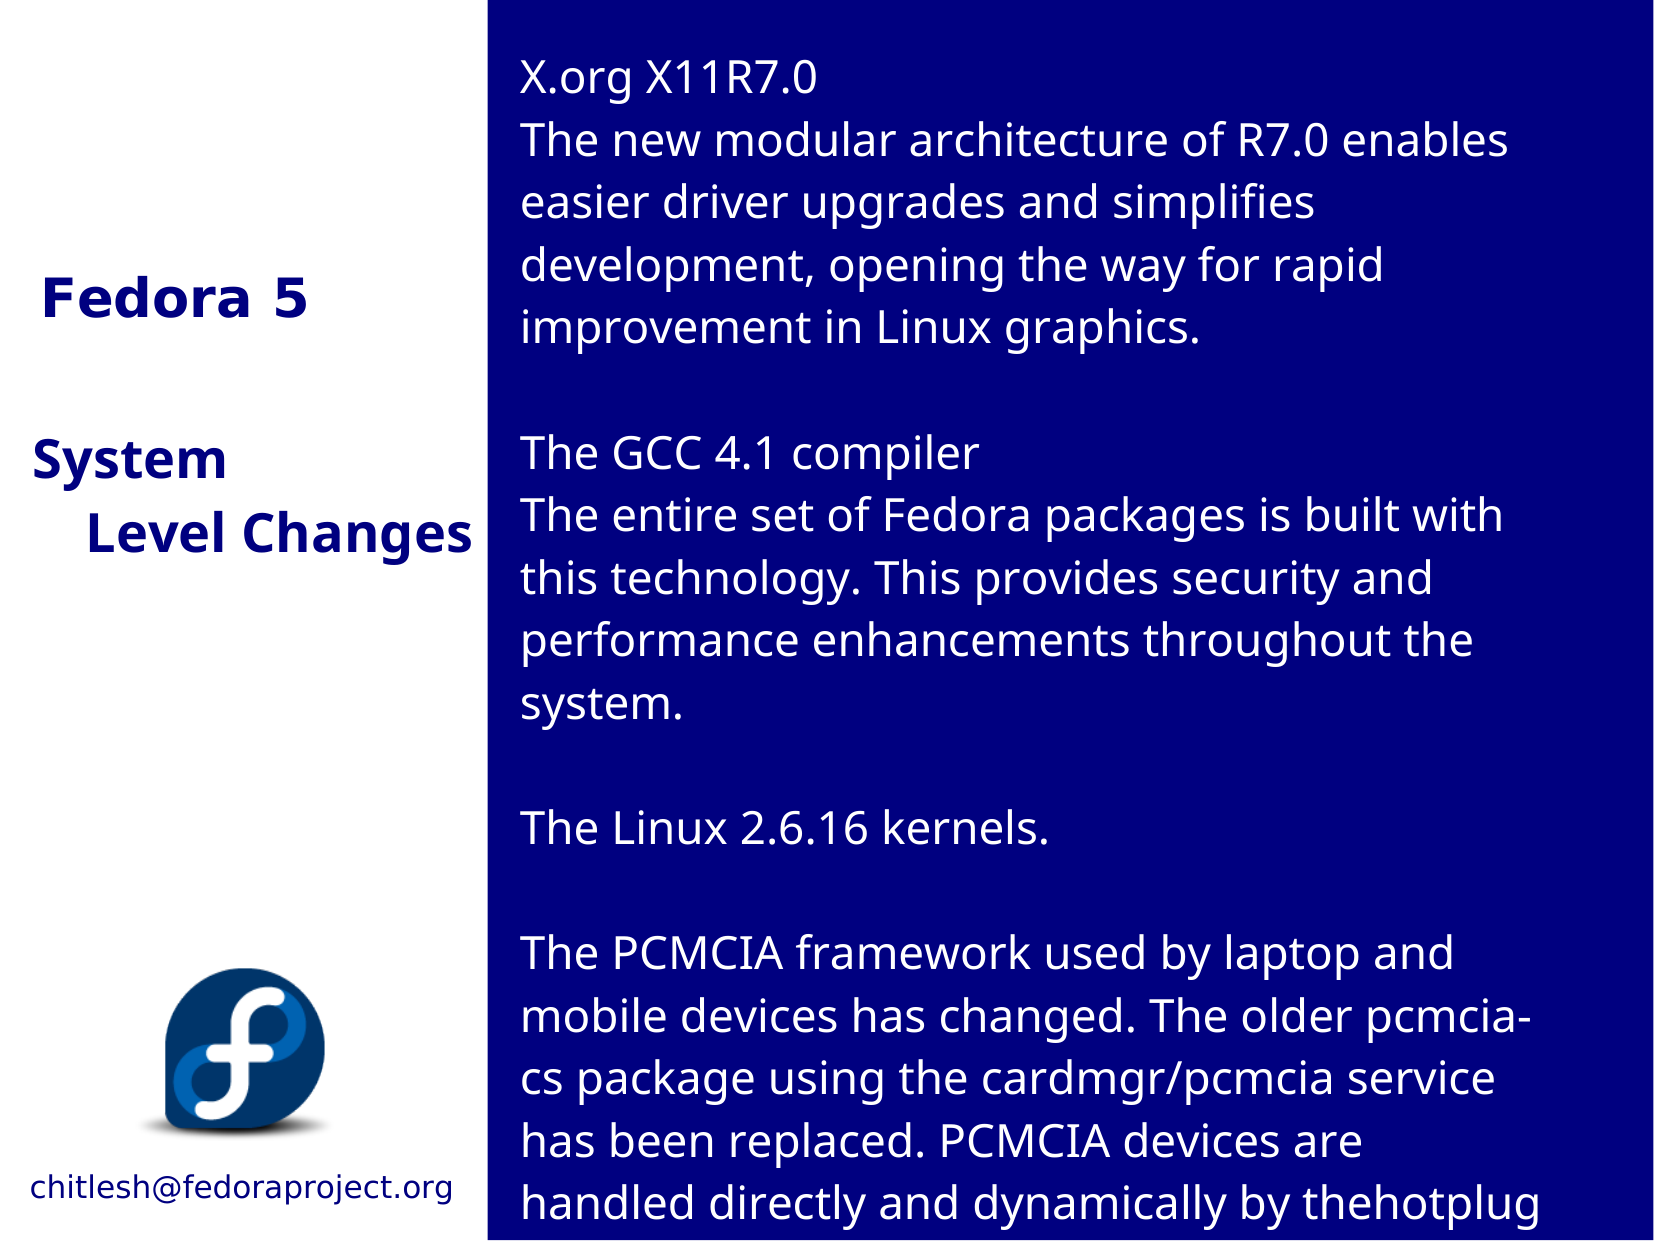

X.org X11R7.0
The new modular architecture of R7.0 enables
easier driver upgrades and simplifies
development, opening the way for rapid
improvement in Linux graphics.
The GCC 4.1 compiler
The entire set of Fedora packages is built with
this technology. This provides security and
performance enhancements throughout the
system.
The Linux 2.6.16 kernels.
The PCMCIA framework used by laptop and
mobile devices has changed. The older pcmcia-
cs package using the cardmgr/pcmcia service
has been replaced. PCMCIA devices are
handled directly and dynamically by thehotplug
and udev subsystems. This update increases
both efficiency and performance of the system.
Fedora 5
System
Level Changes